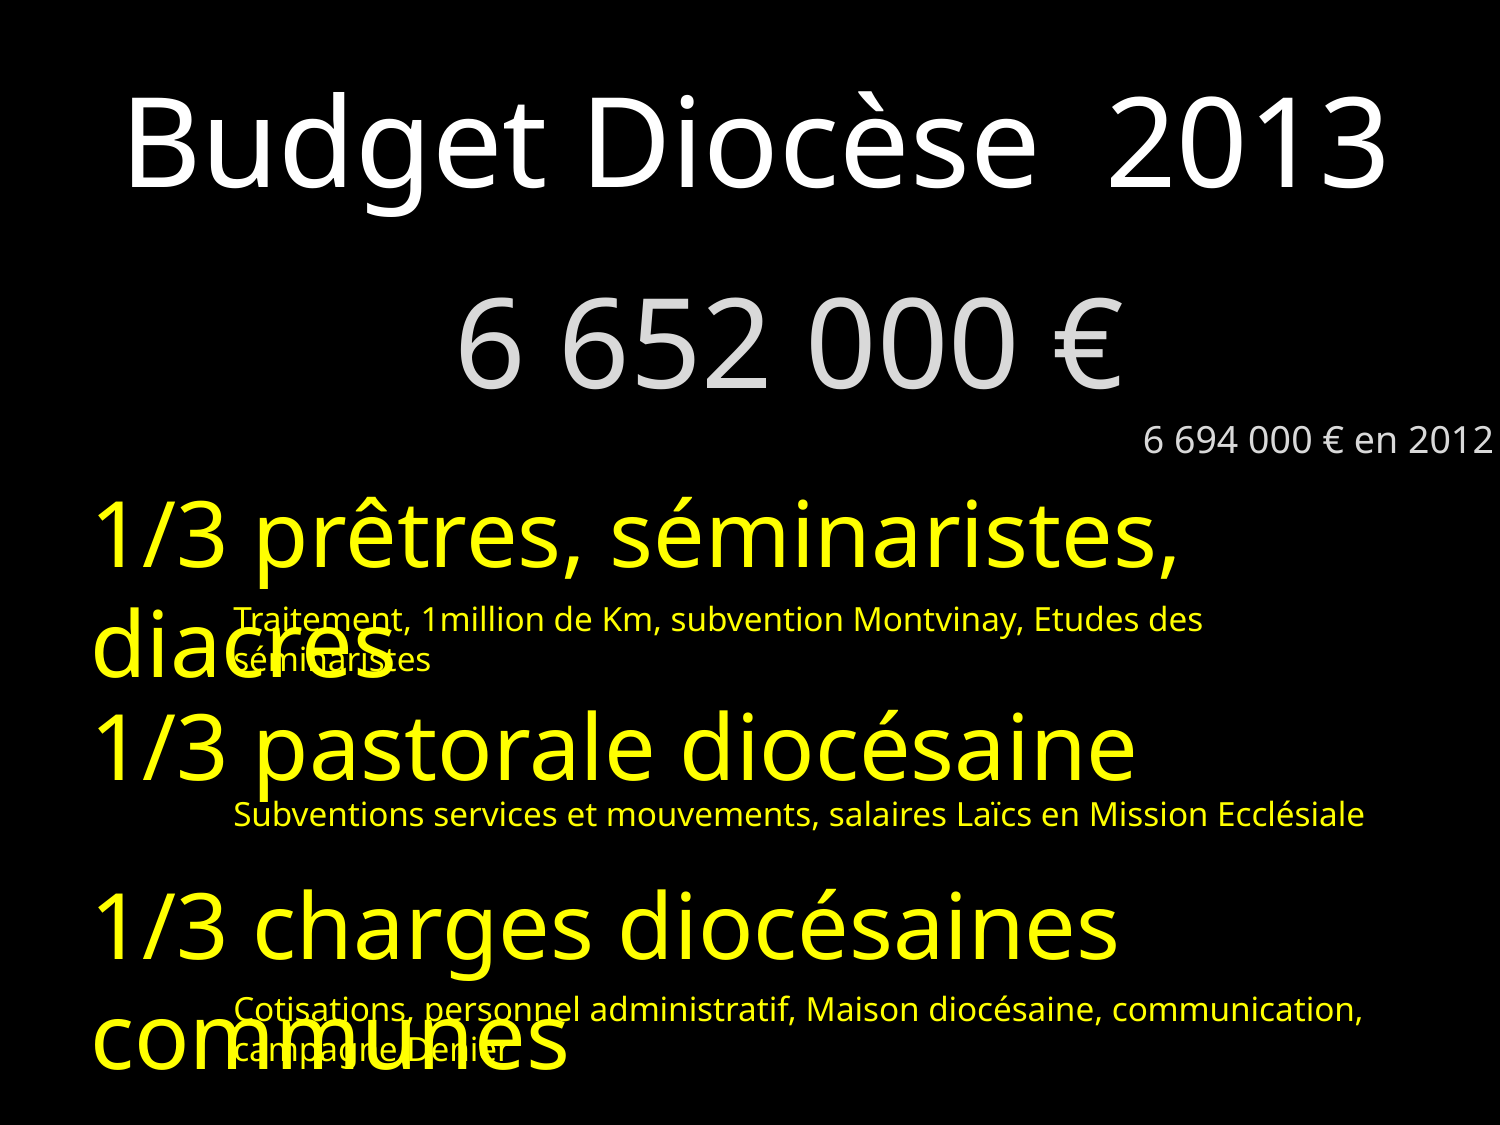

Budget Diocèse 2013
# 6 652 000 €
6 694 000 € en 2012
1/3 prêtres, séminaristes, diacres
Traitement, 1million de Km, subvention Montvinay, Etudes des séminaristes
1/3 pastorale diocésaine
Subventions services et mouvements, salaires Laïcs en Mission Ecclésiale
1/3 charges diocésaines communes
Cotisations, personnel administratif, Maison diocésaine, communication, campagne Denier